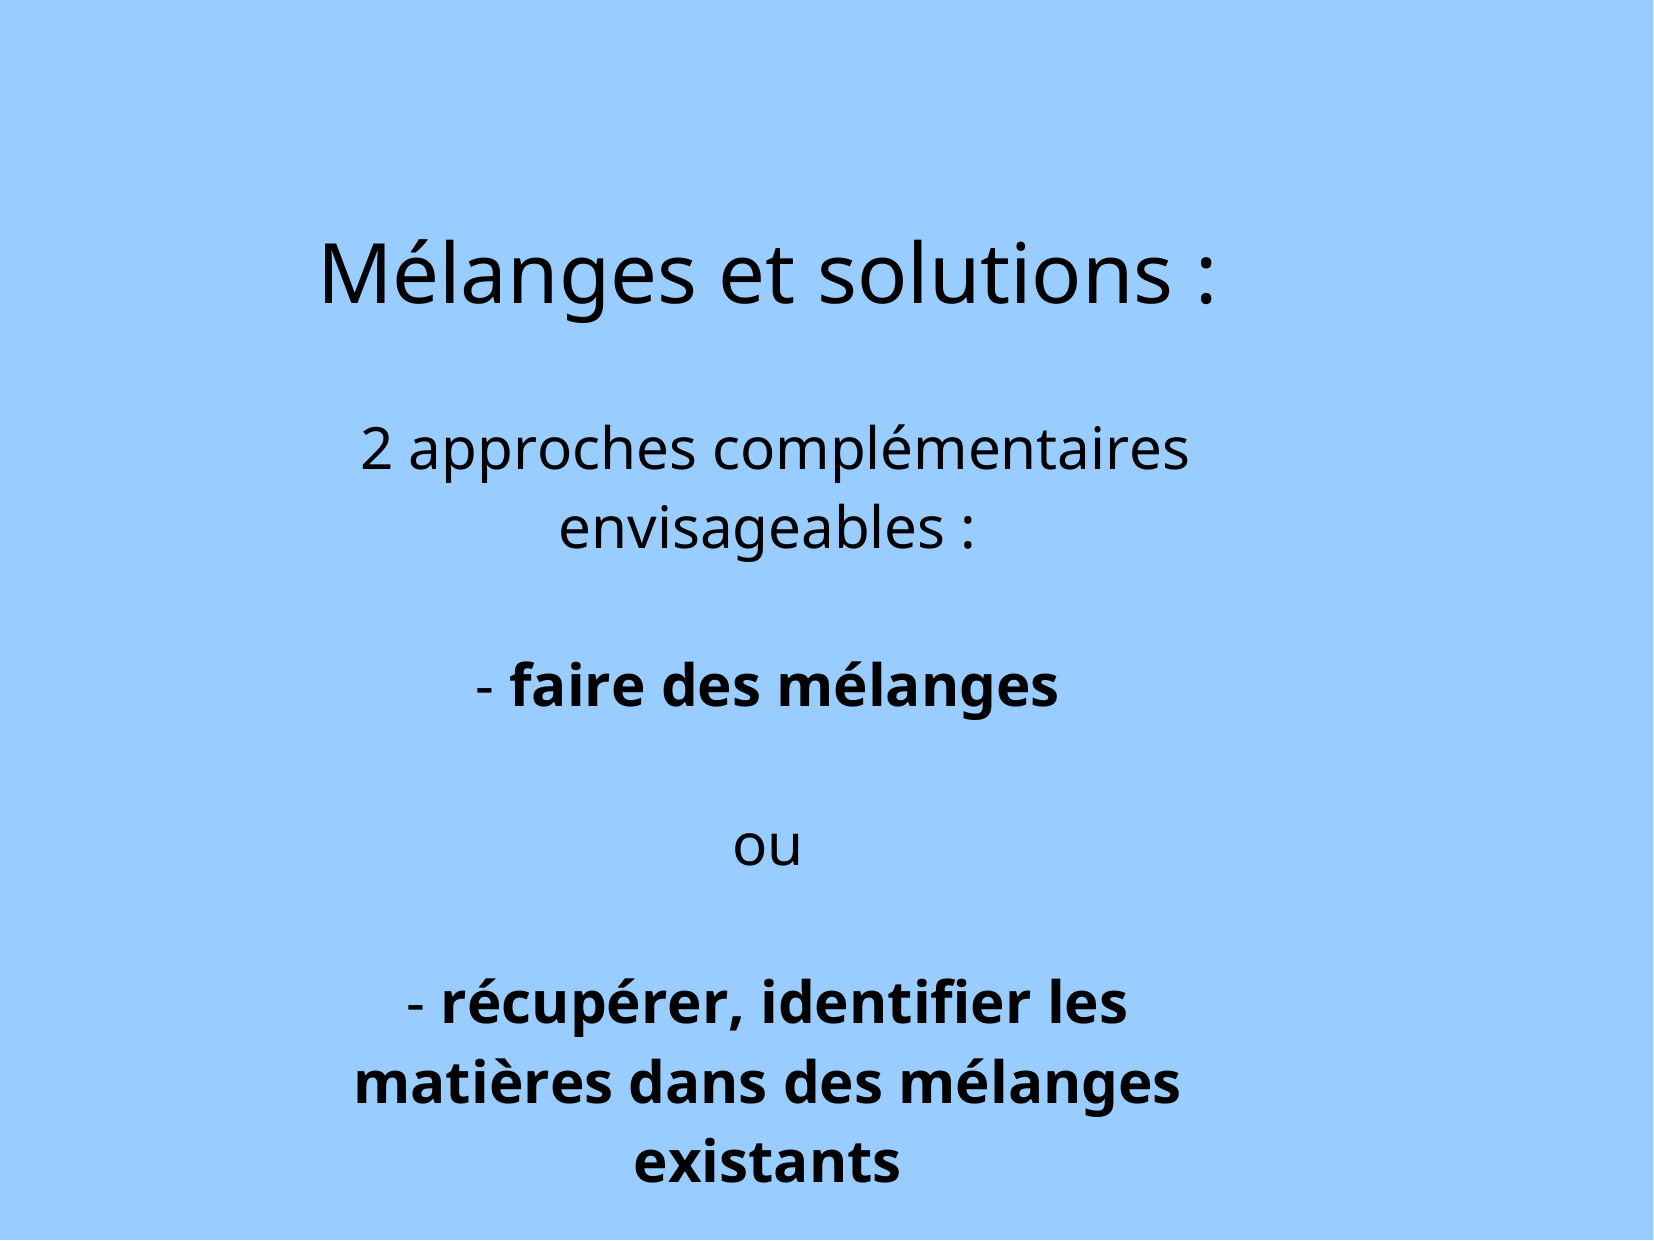

Mélanges et solutions :
 2 approches complémentaires envisageables :
- faire des mélanges
ou
- récupérer, identifier les matières dans des mélanges existants